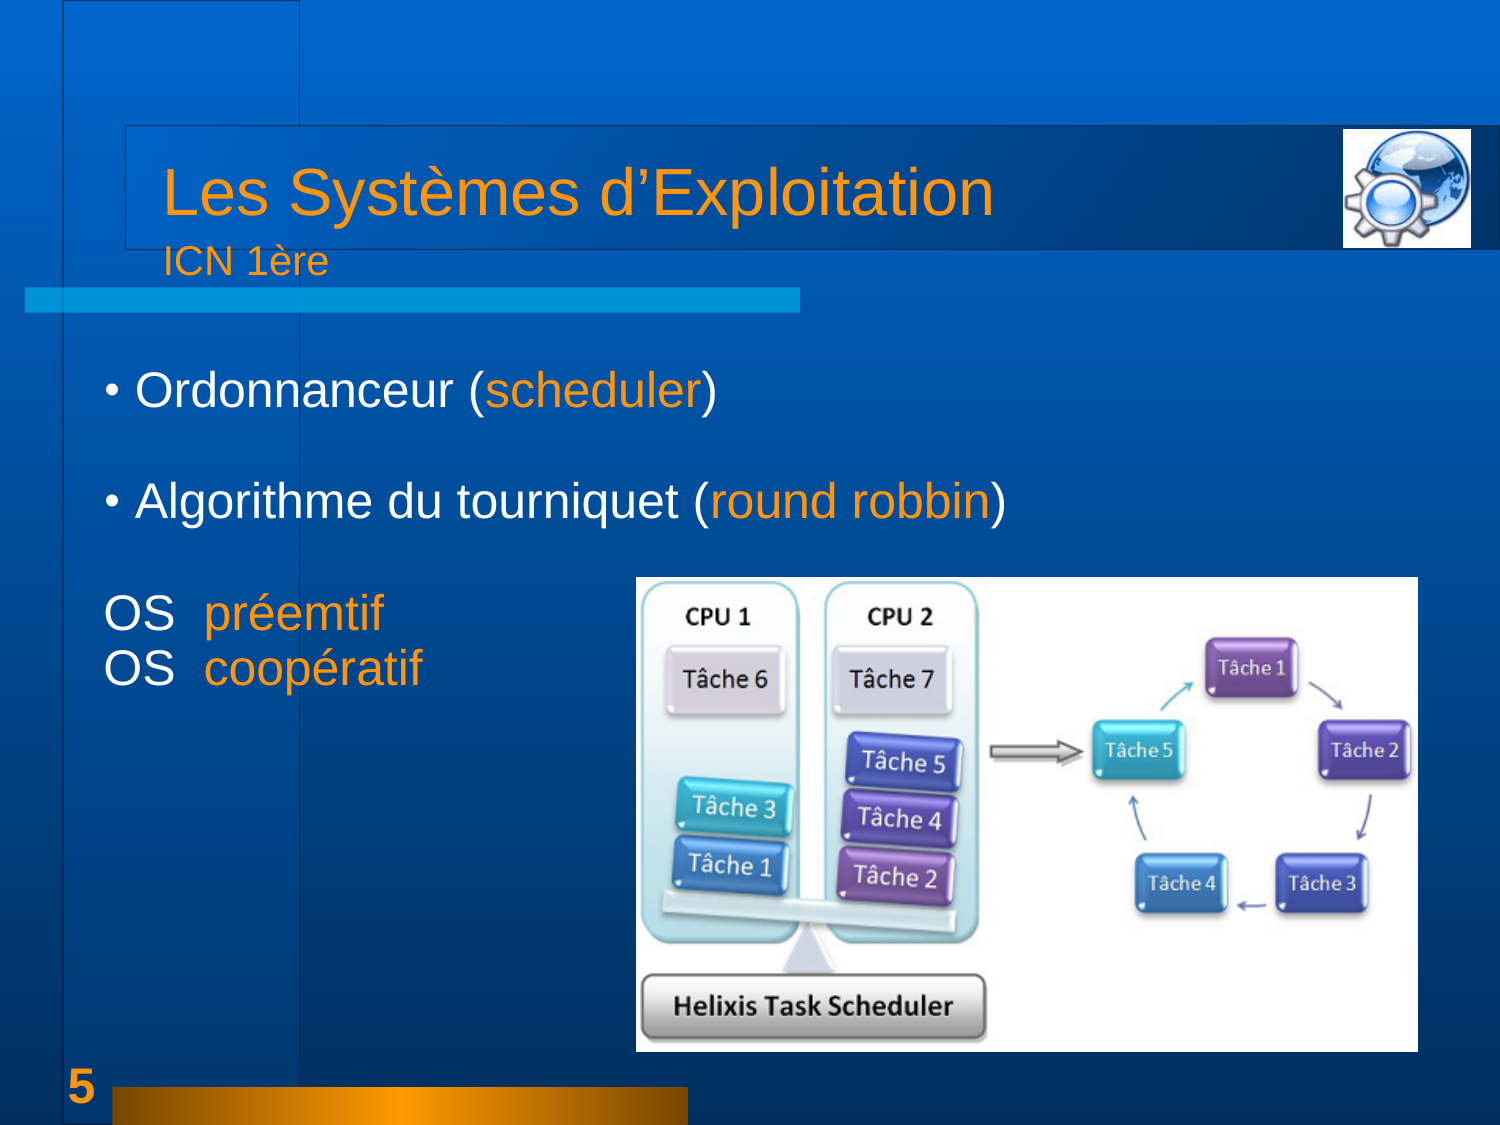

Ordonnanceur (scheduler)
 Algorithme du tourniquet (round robbin)
OS préemtif
OS coopératif